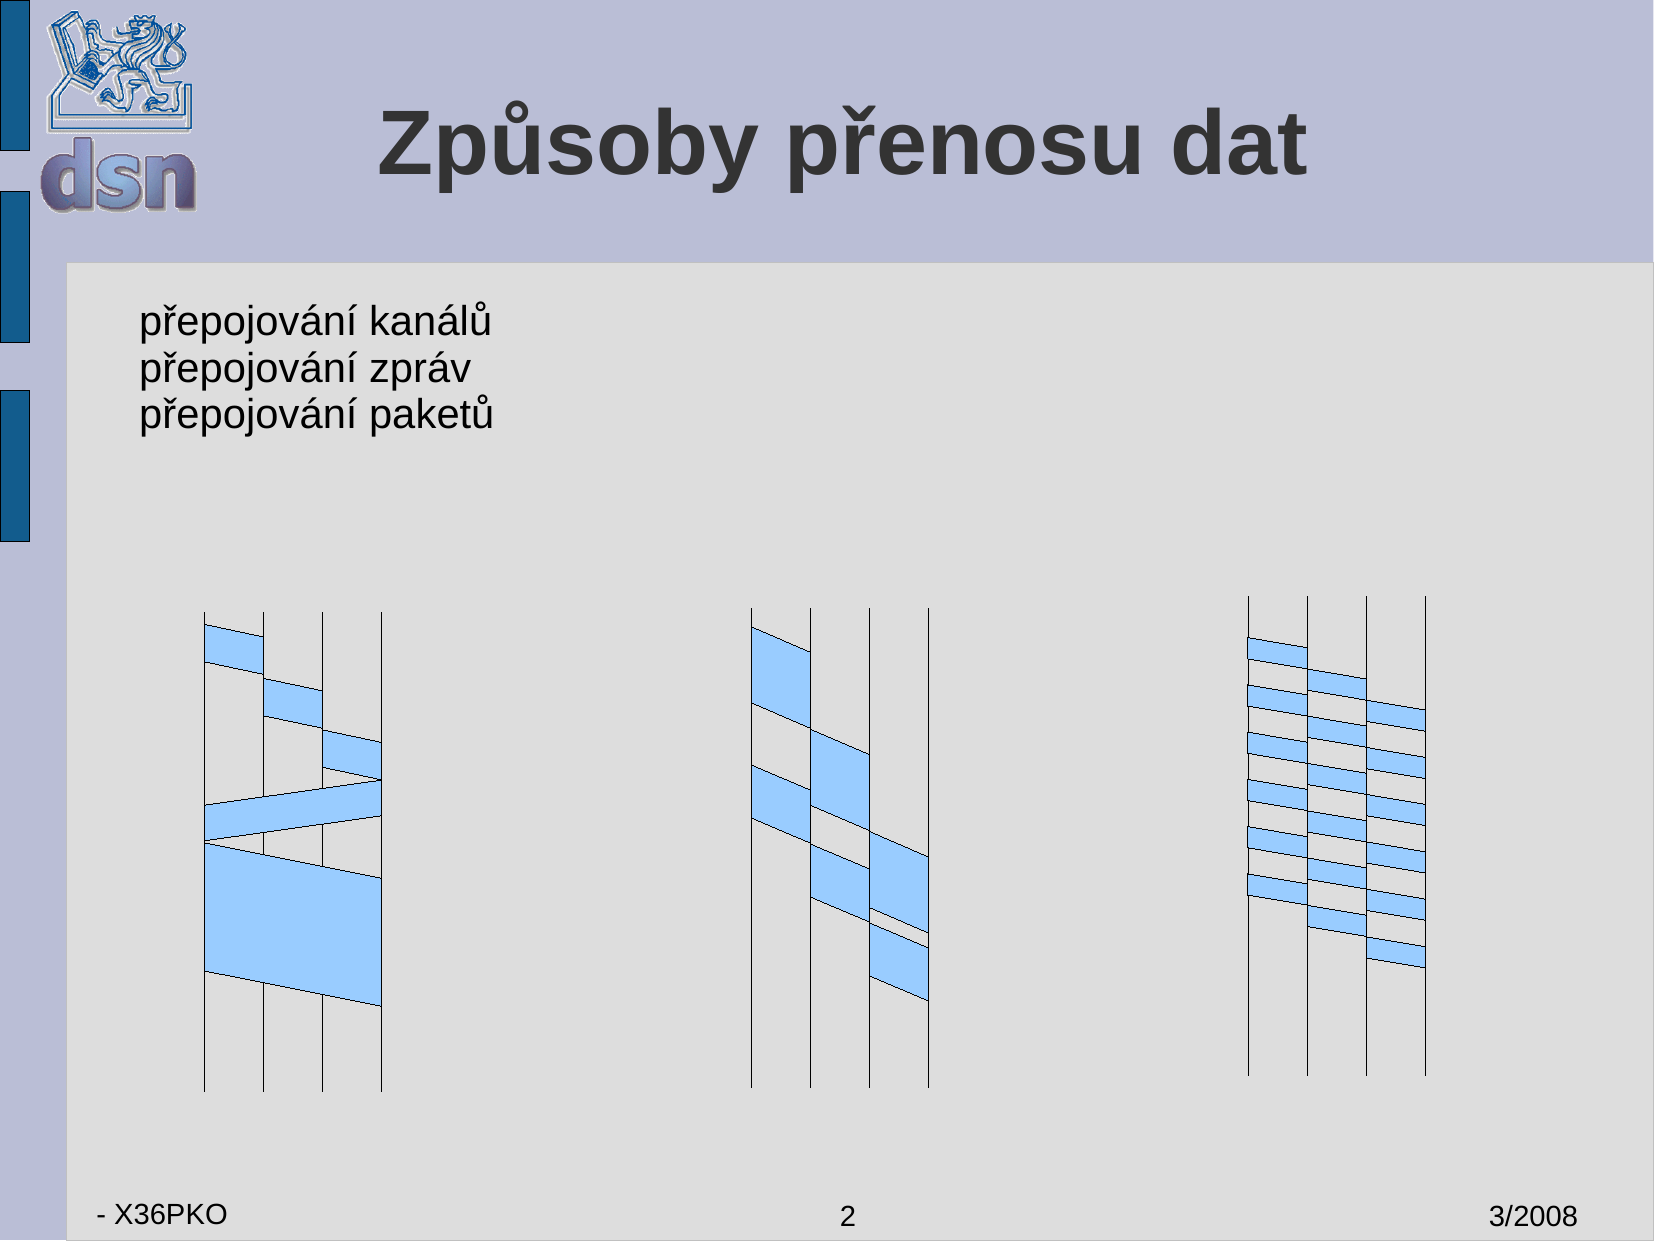

# Způsoby přenosu dat
přepojování kanálů
přepojování zpráv
přepojování paketů